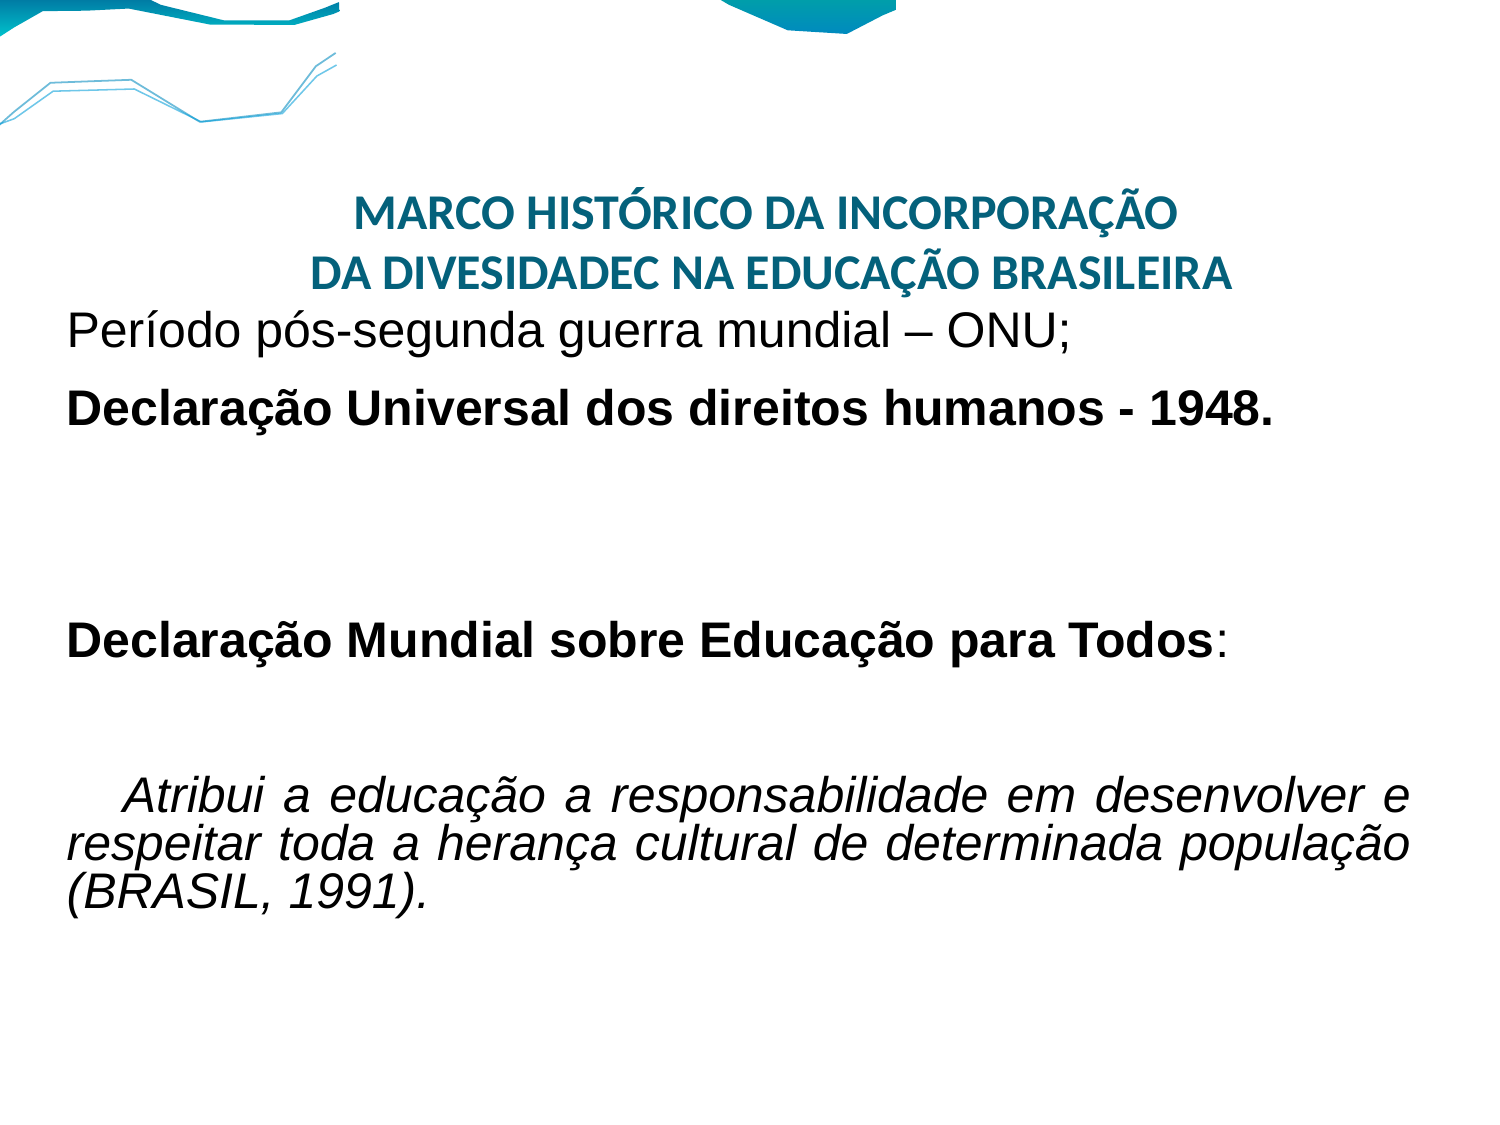

# MARCO HISTÓRICO DA INCORPORAÇÃO DA DIVESIDADEC NA EDUCAÇÃO BRASILEIRA
Período pós-segunda guerra mundial – ONU;
Declaração Universal dos direitos humanos - 1948.
Declaração Mundial sobre Educação para Todos:
 Atribui a educação a responsabilidade em desenvolver e respeitar toda a herança cultural de determinada população (BRASIL, 1991).